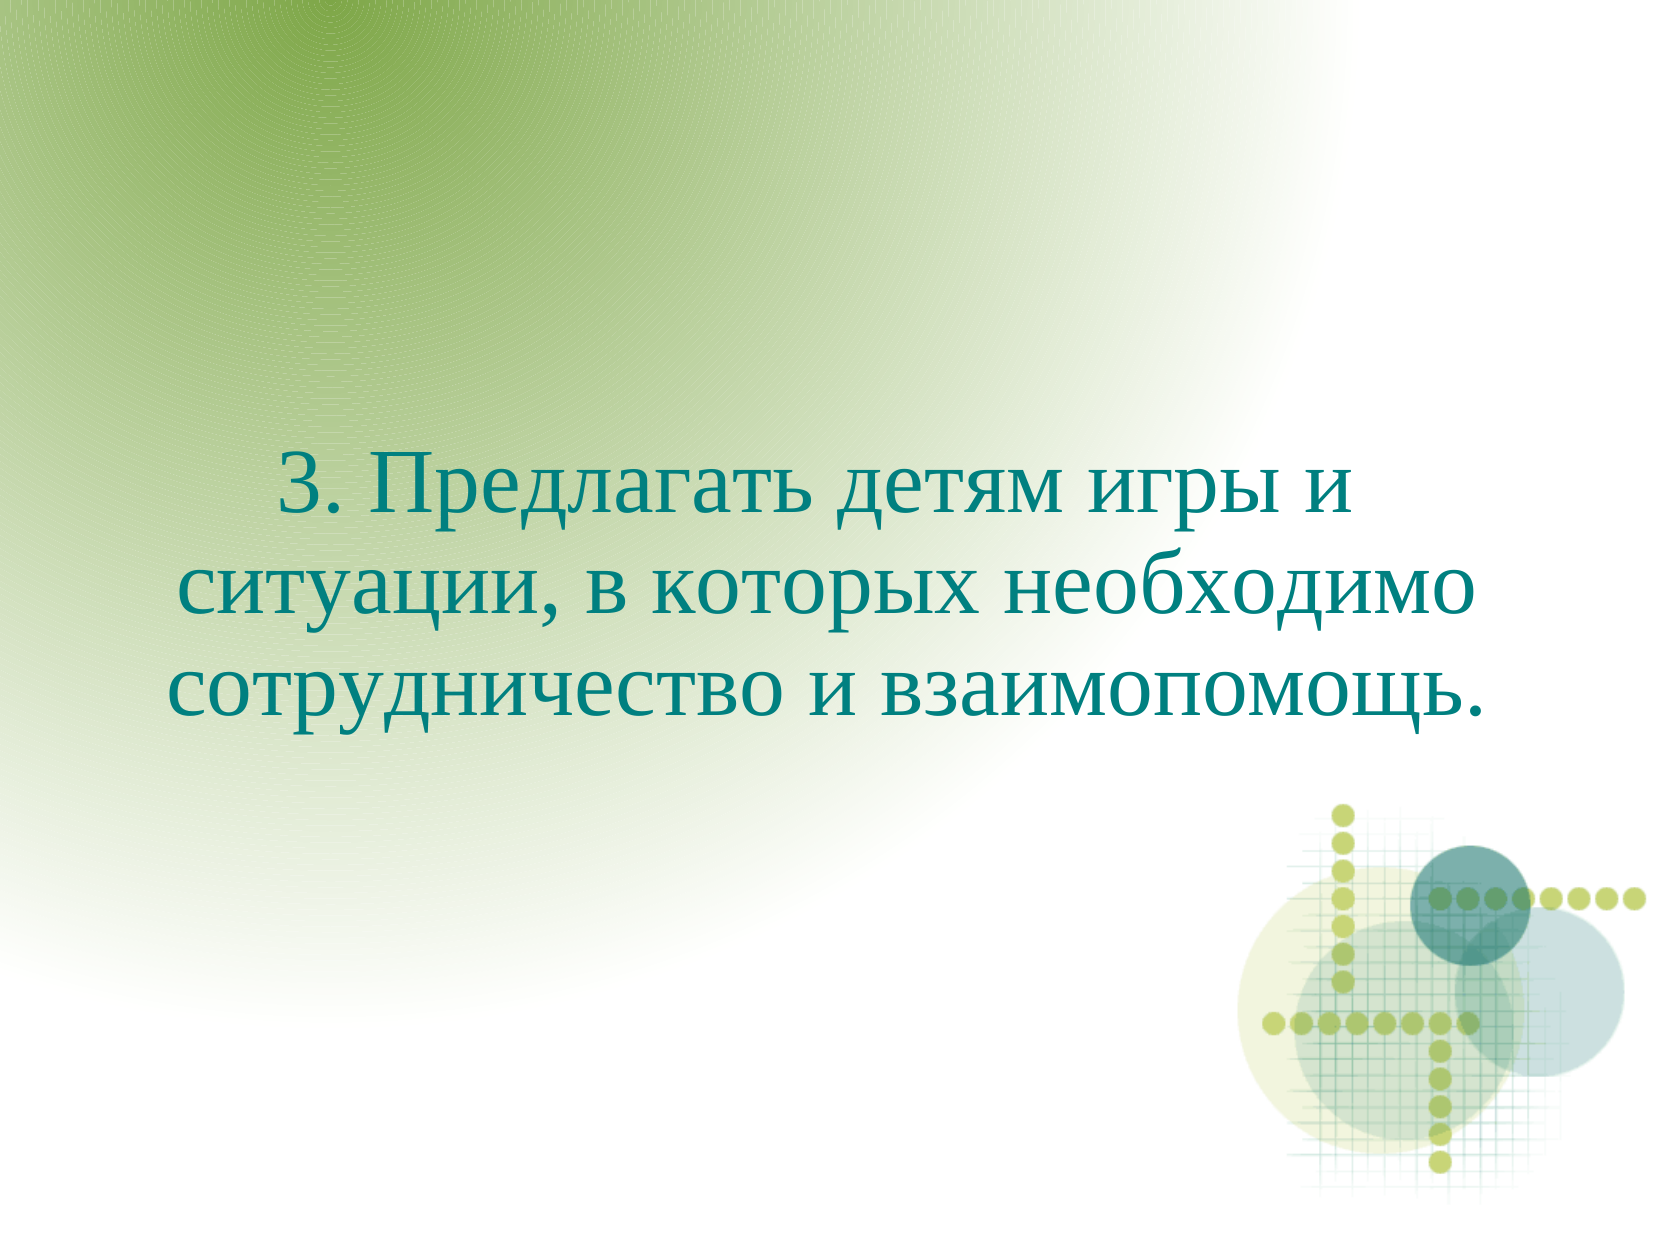

# 3. Предлагать детям игры и ситуации, в которых необходимо сотрудничество и взаимопомощь.